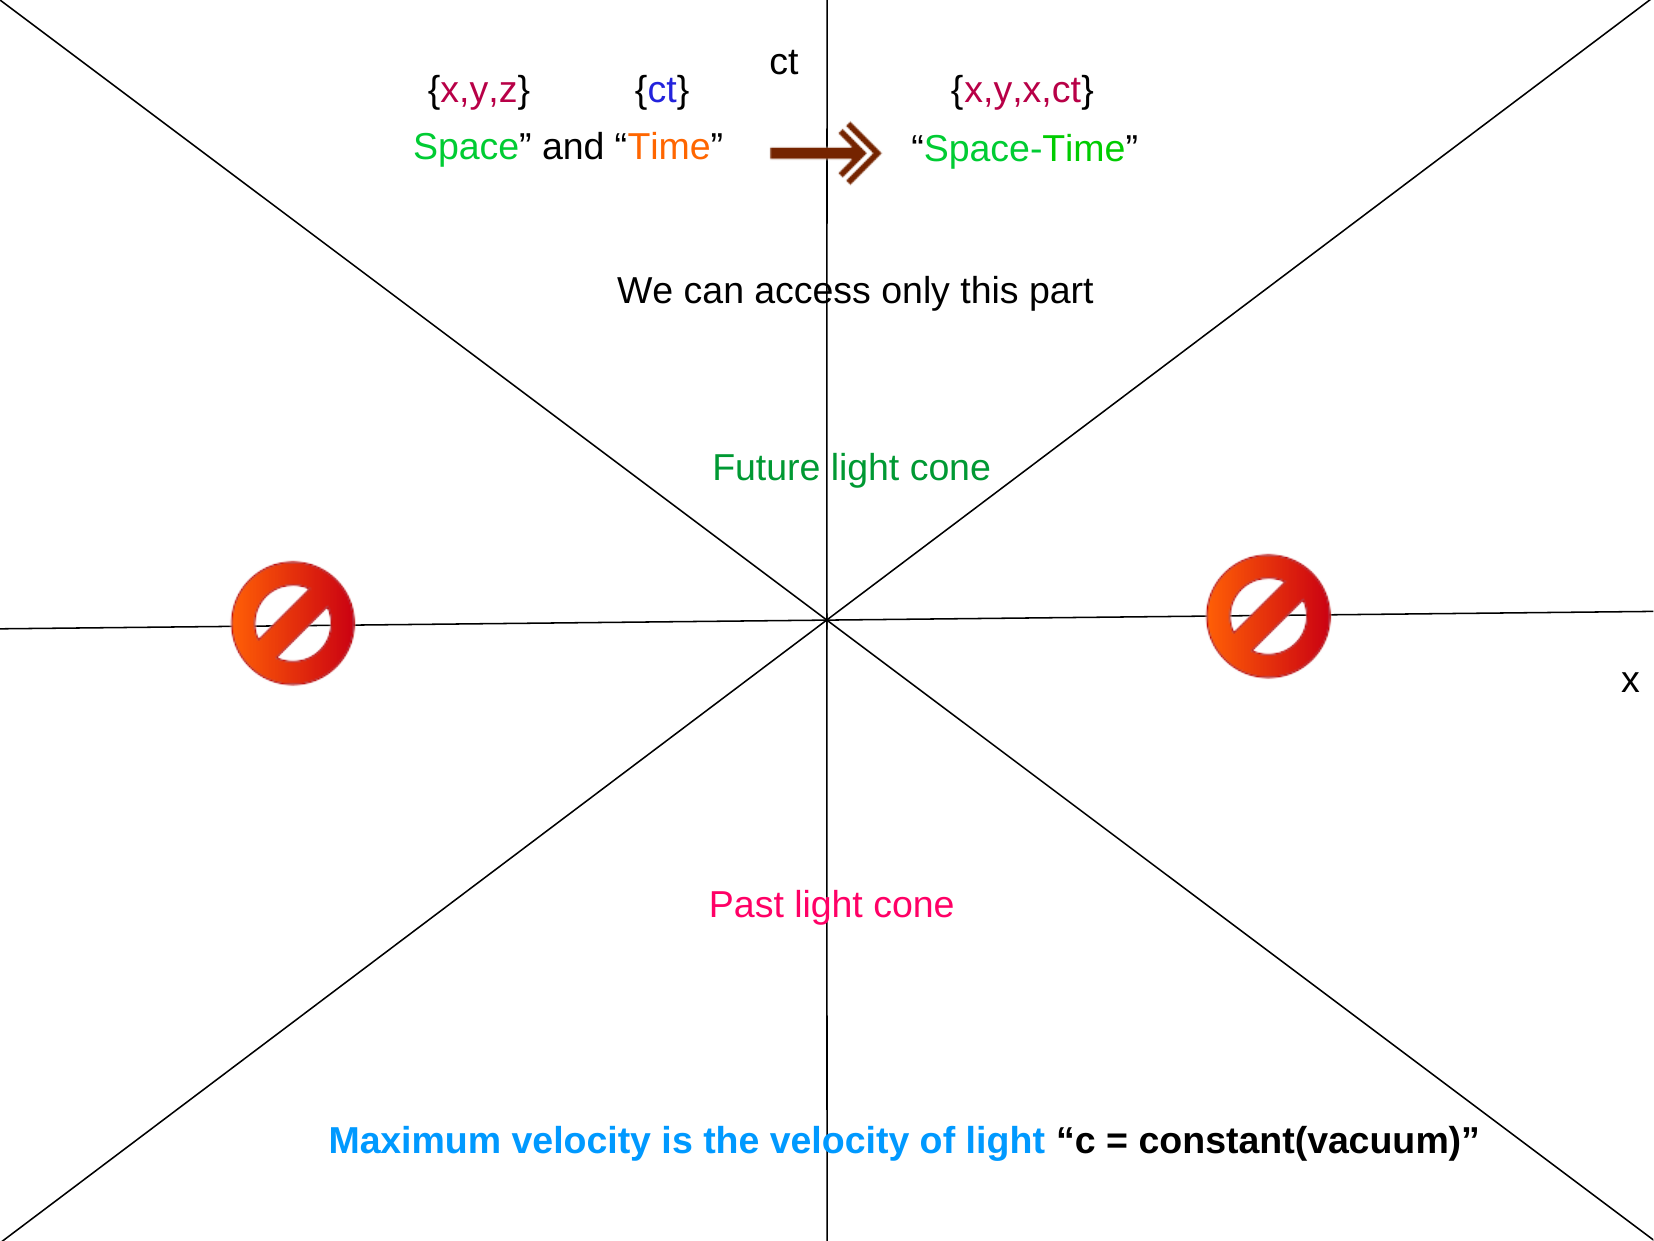

ct
{x,y,z} {ct} {x,y,x,ct}
Space” and “Time”
“Space-Time”
We can access only this part
 Future light cone
x
 Past light cone
Maximum velocity is the velocity of light “c = constant(vacuum)”